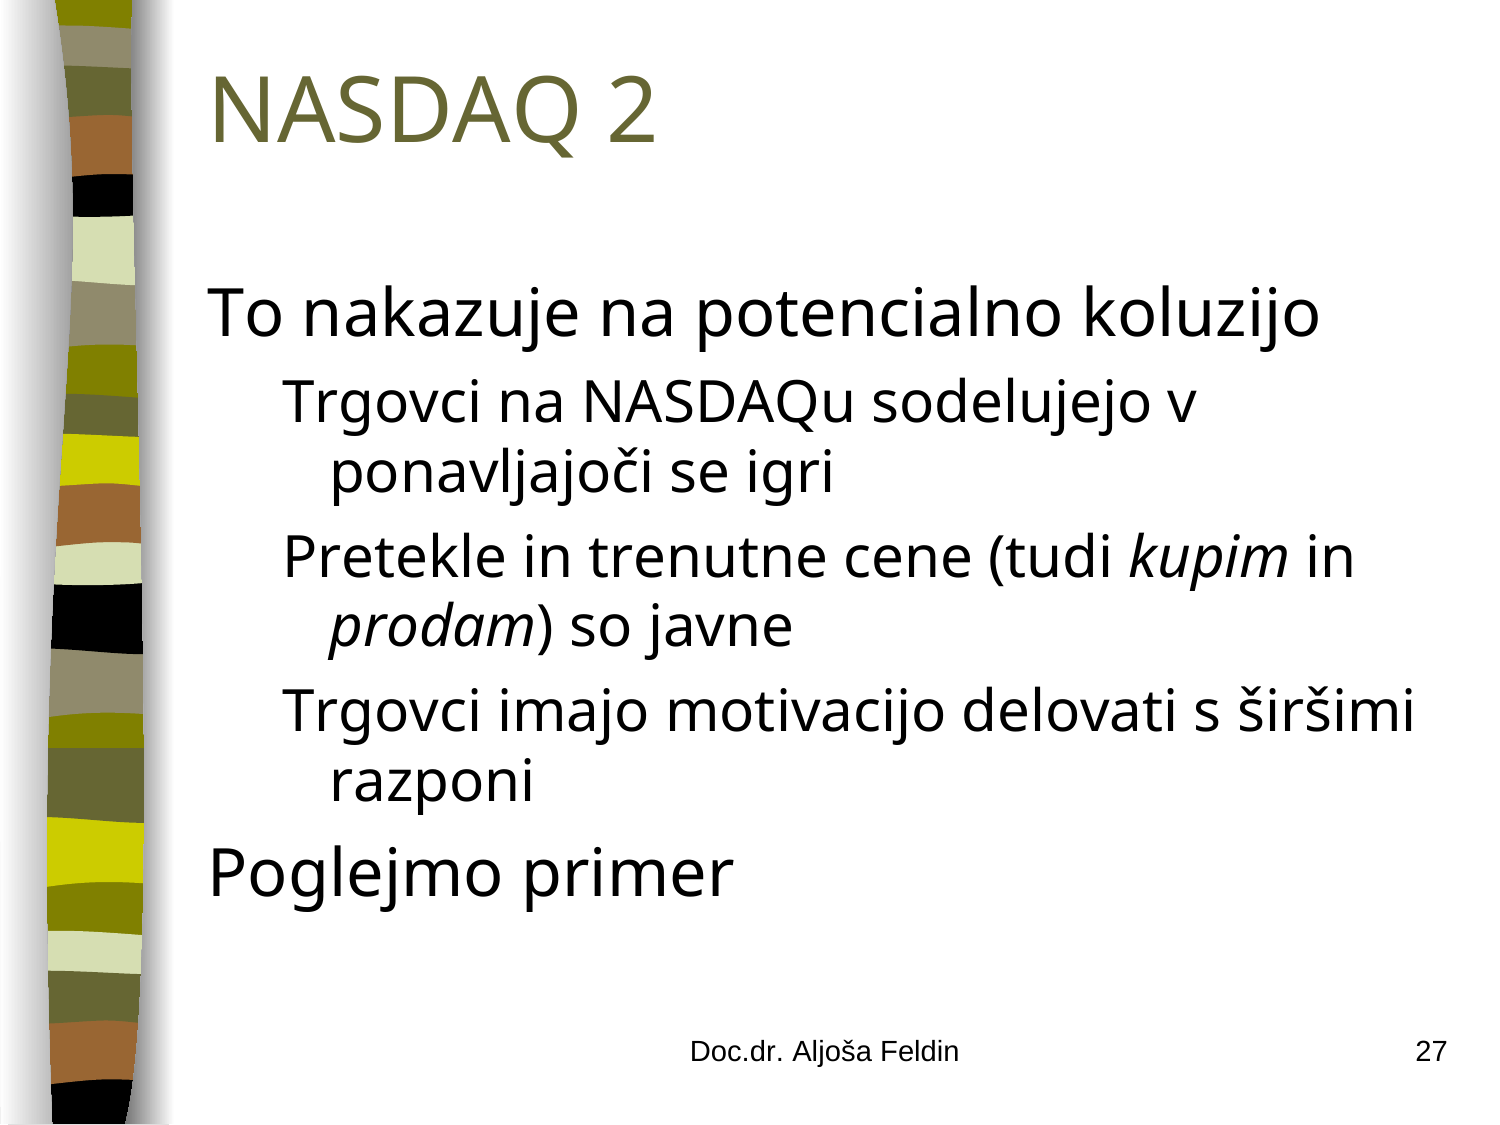

# NASDAQ 2
To nakazuje na potencialno koluzijo
Trgovci na NASDAQu sodelujejo v ponavljajoči se igri
Pretekle in trenutne cene (tudi kupim in prodam) so javne
Trgovci imajo motivacijo delovati s širšimi razponi
Poglejmo primer
Doc.dr. Aljoša Feldin